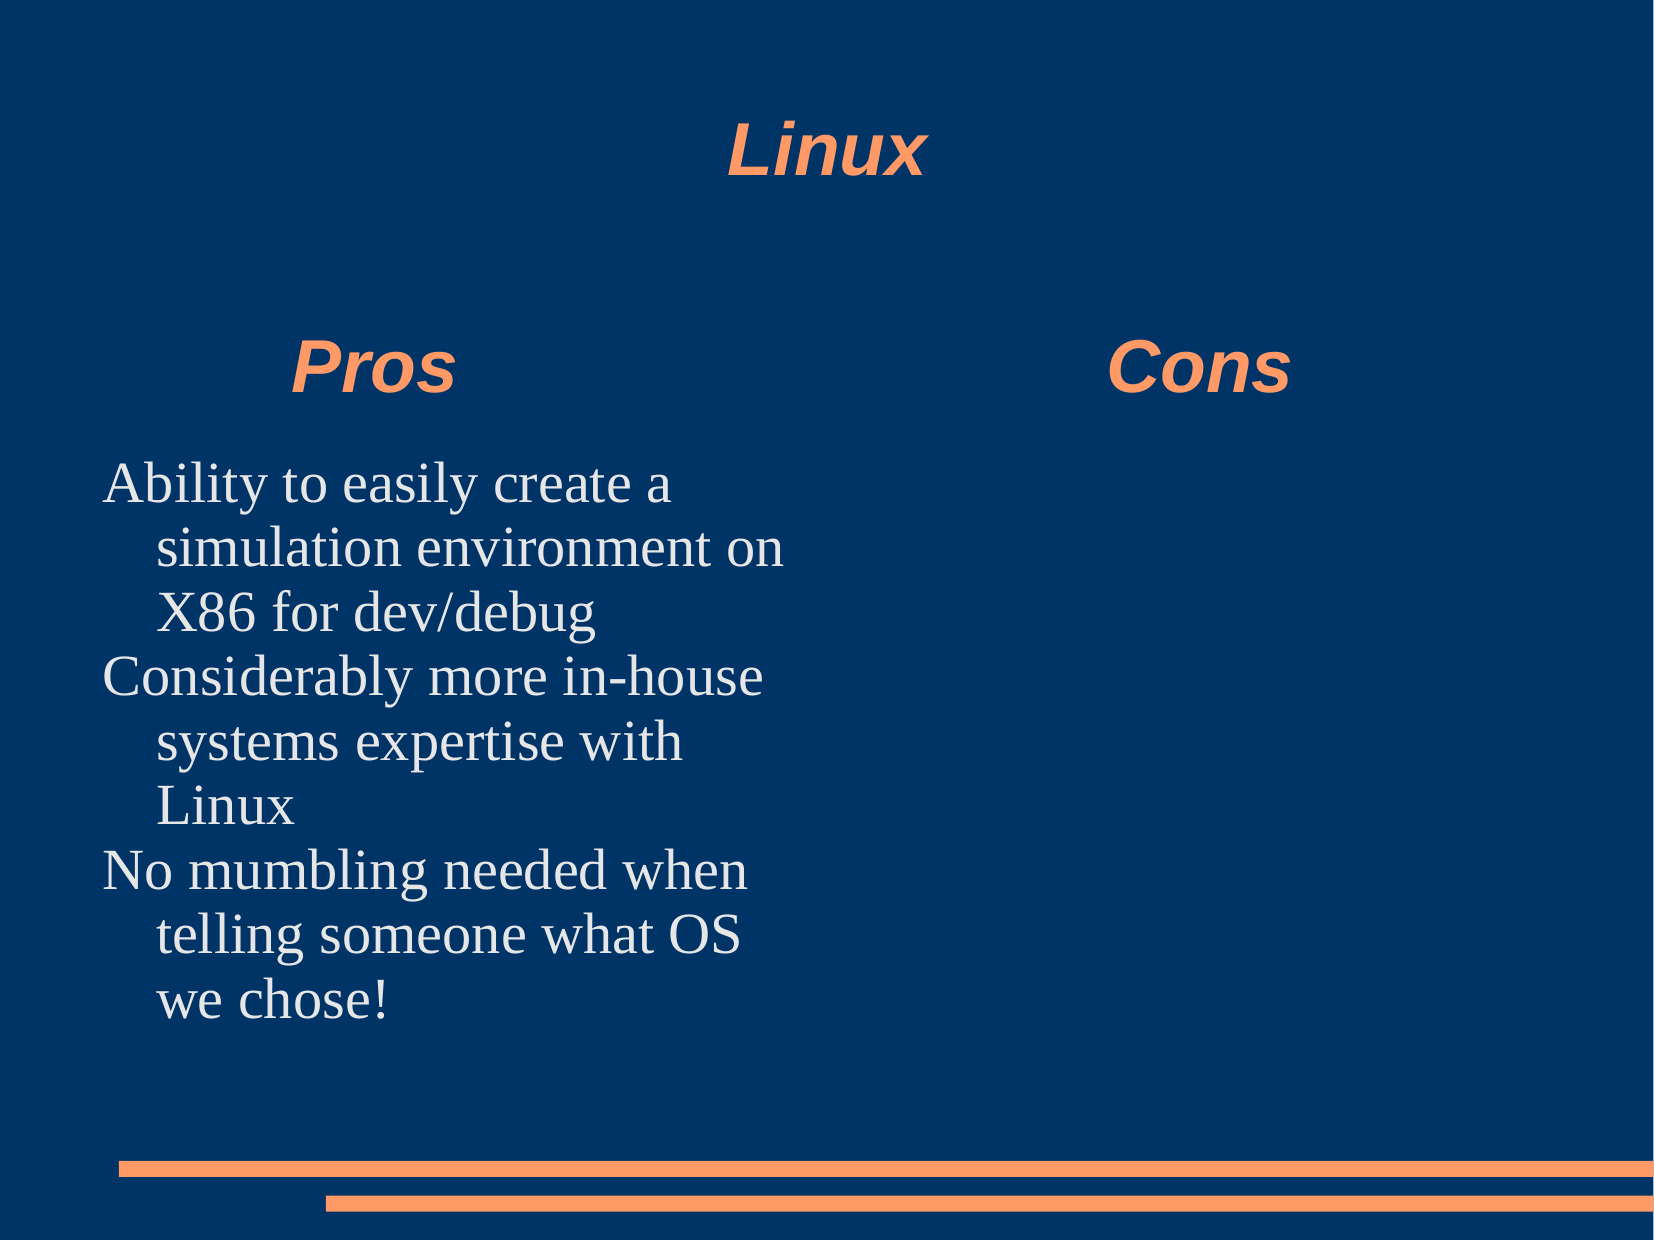

Linux
Pros
Cons
# Ability to easily create a simulation environment on X86 for dev/debug
Considerably more in-house systems expertise with Linux
No mumbling needed when telling someone what OS we chose!